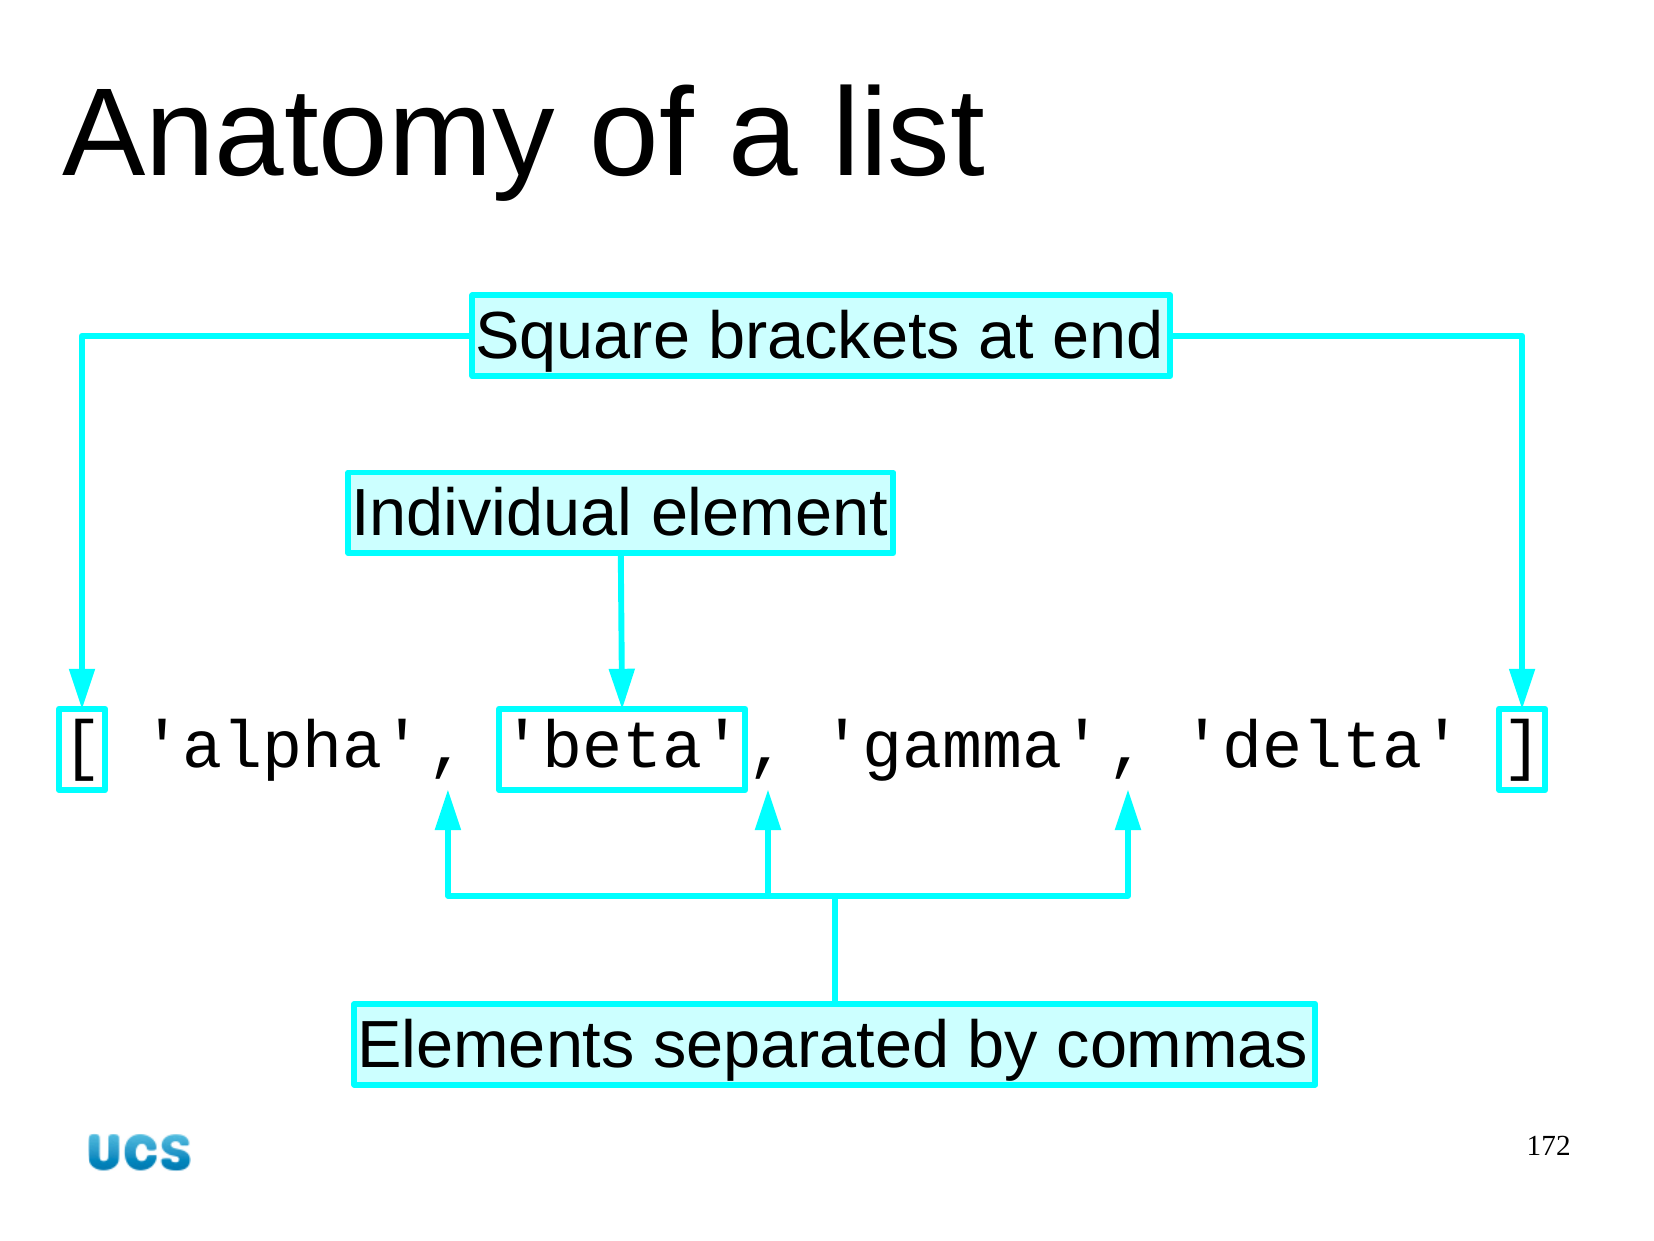

Anatomy of a list
Square brackets at end
Individual element
[
′alpha′
,
′beta′
,
′gamma′
,
′delta′
]
Elements separated by commas
172